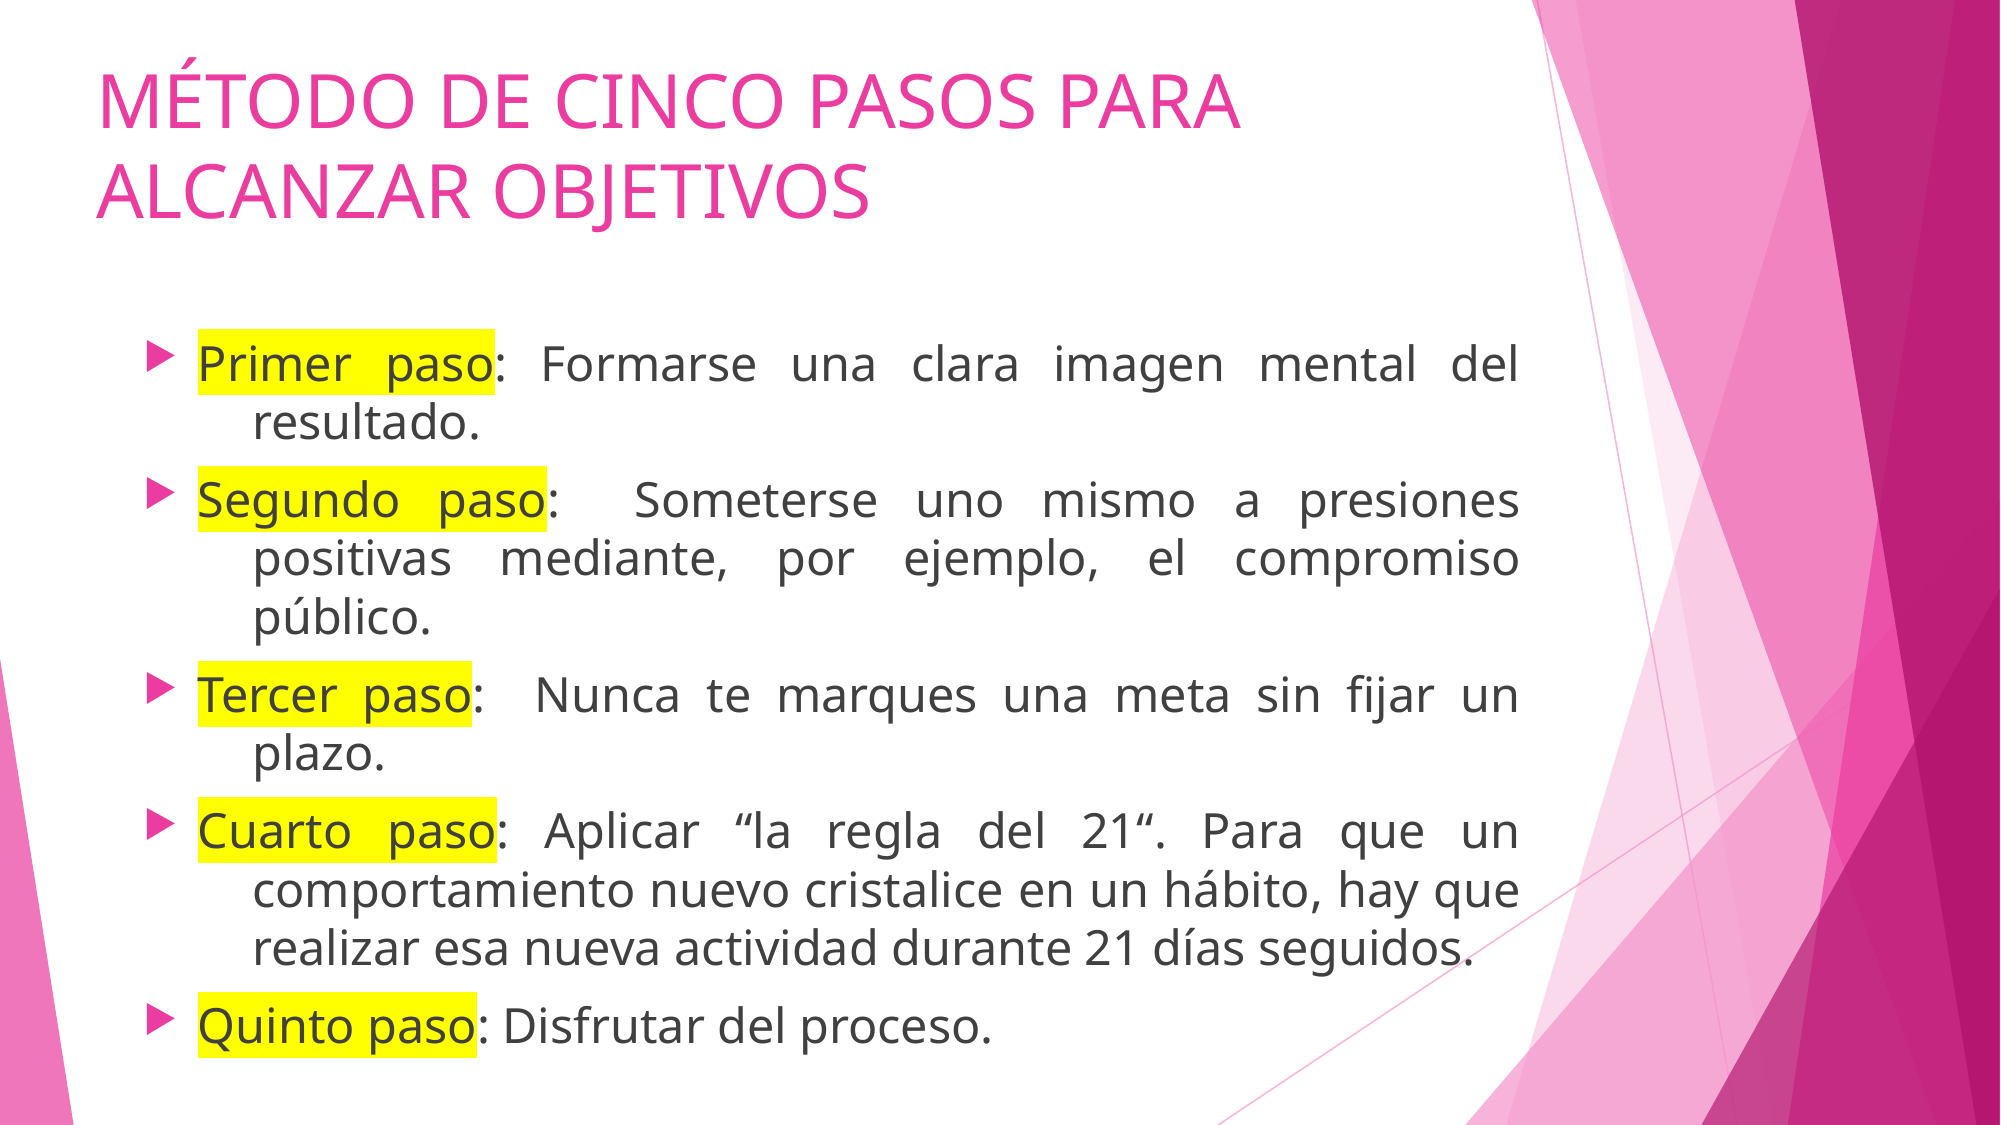

# MÉTODO DE CINCO PASOS PARA ALCANZAR OBJETIVOS
Primer paso: Formarse una clara imagen mental del resultado.
Segundo paso: Someterse uno mismo a presiones positivas mediante, por ejemplo, el compromiso público.
Tercer paso: Nunca te marques una meta sin fijar un plazo.
Cuarto paso: Aplicar “la regla del 21“. Para que un comportamiento nuevo cristalice en un hábito, hay que realizar esa nueva actividad durante 21 días seguidos.
Quinto paso: Disfrutar del proceso.